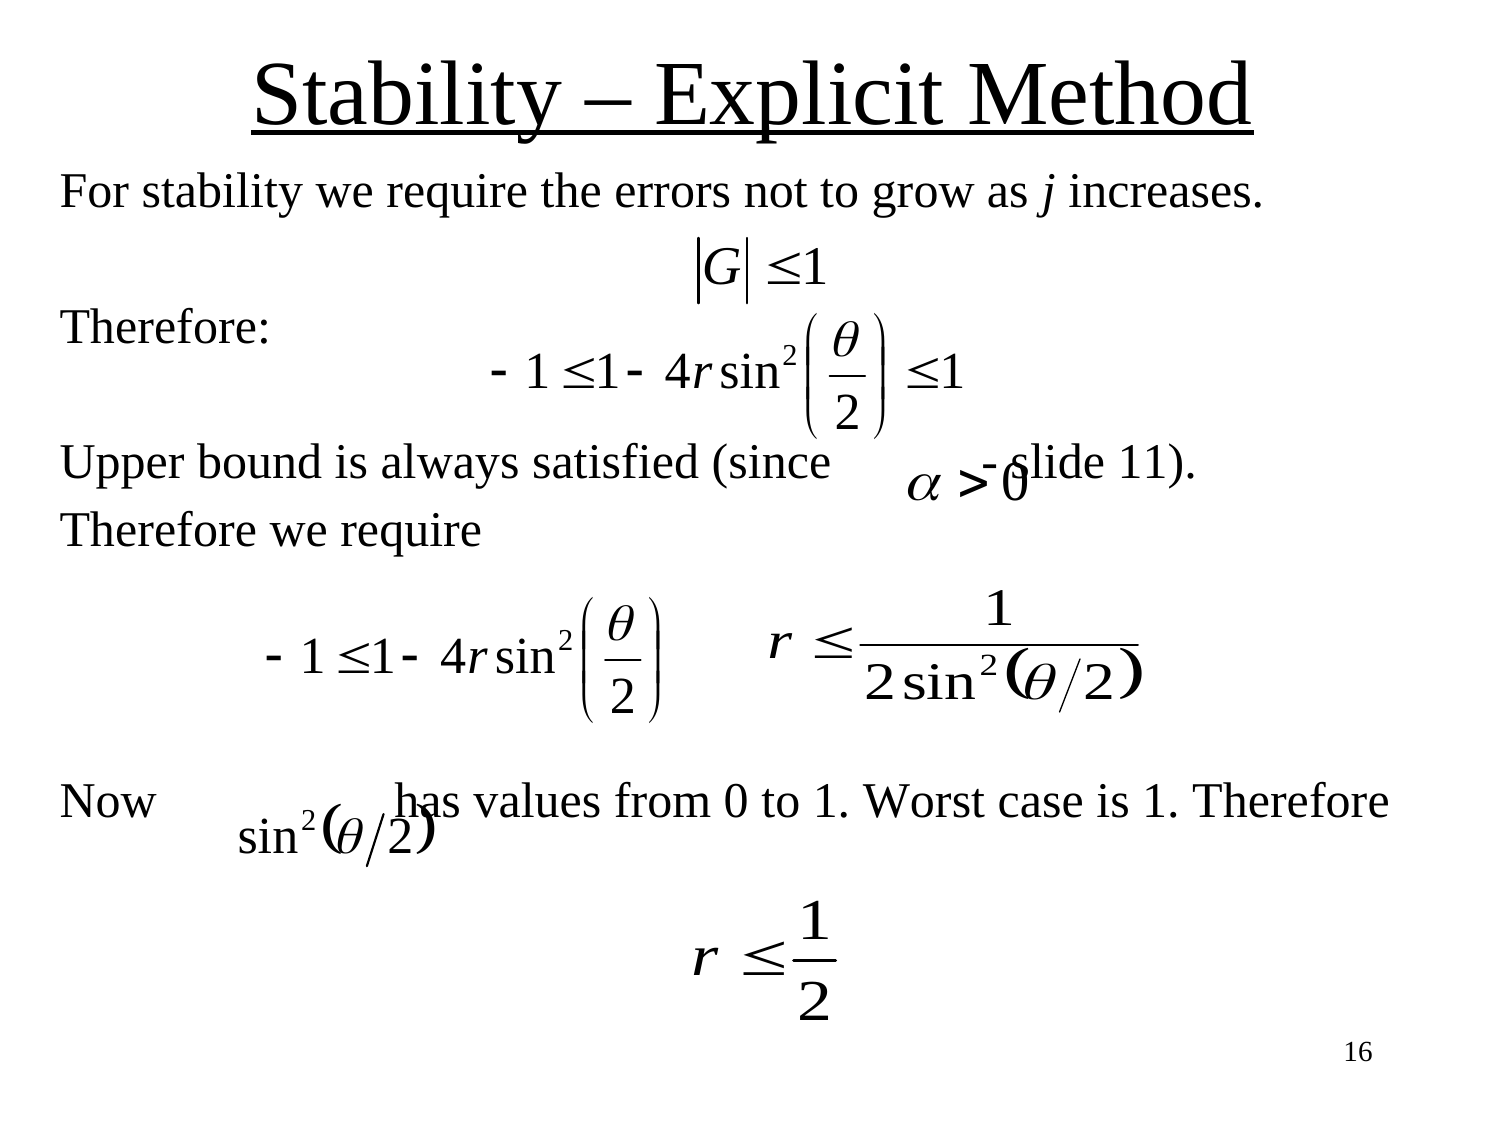

# Stability – Explicit Method
For stability we require the errors not to grow as j increases.
Therefore:
Upper bound is always satisfied (since - slide 11).
Therefore we require
Now has values from 0 to 1. Worst case is 1. Therefore